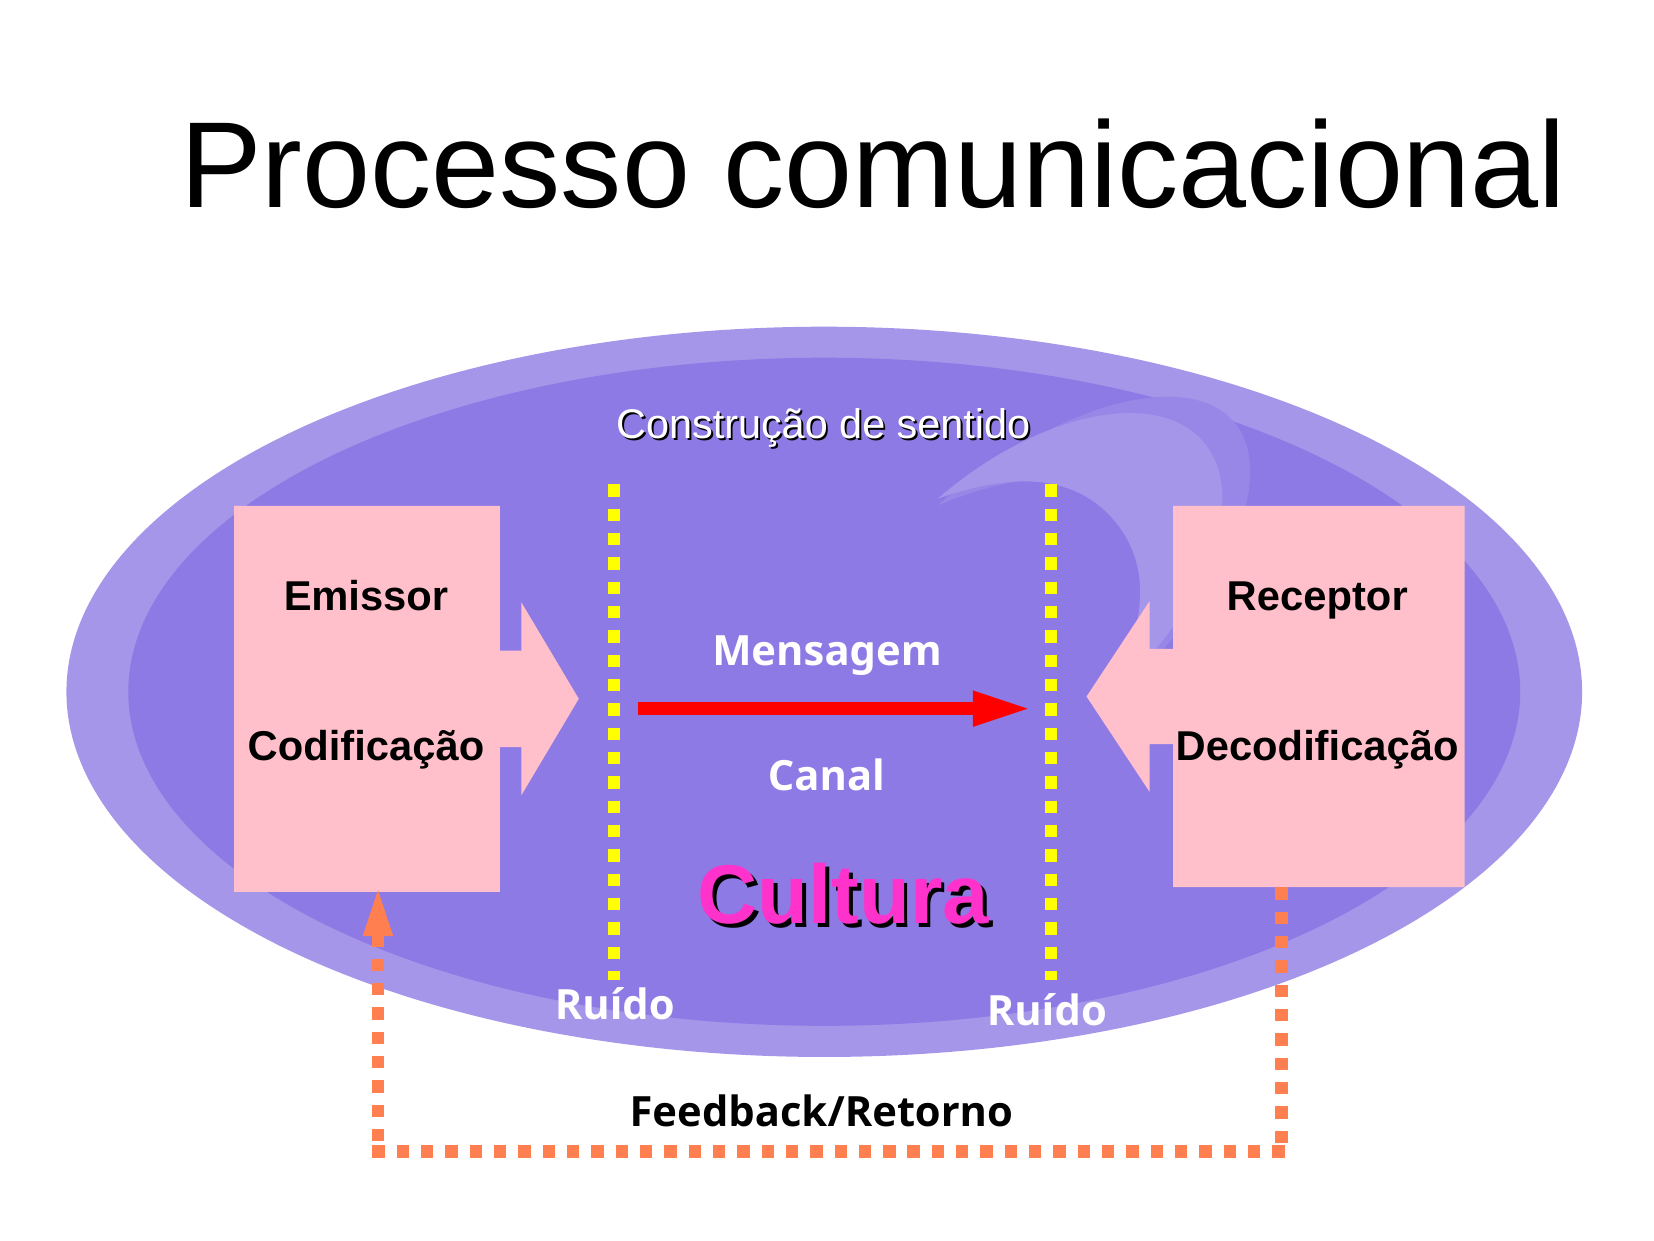

# Processo comunicacional
Construção de sentido
Emissor
Codificação
Receptor
Decodificação
Mensagem
Canal
Cultura
Ruído
Ruído
Feedback/Retorno